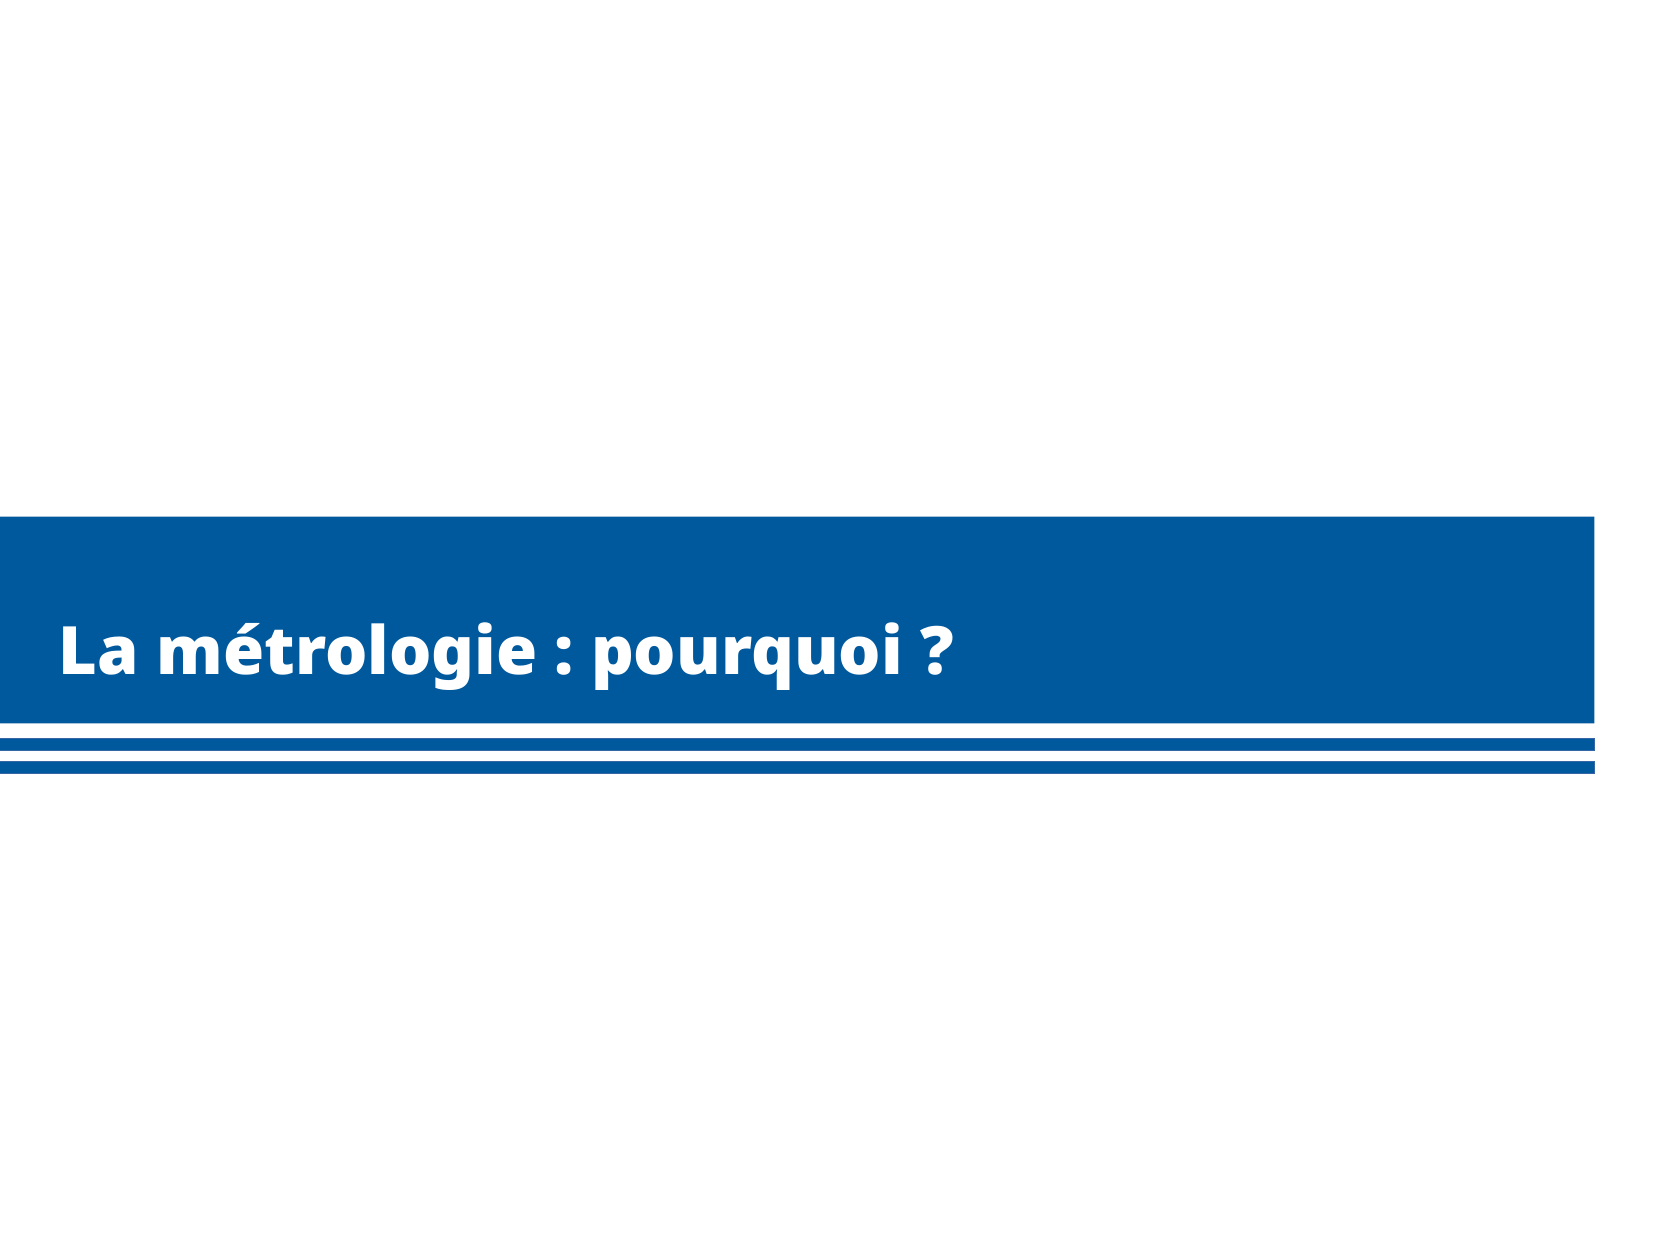

# La métrologie : pourquoi ?
68
blog.lrdf.fr - Licence CC-BY-NC-SA